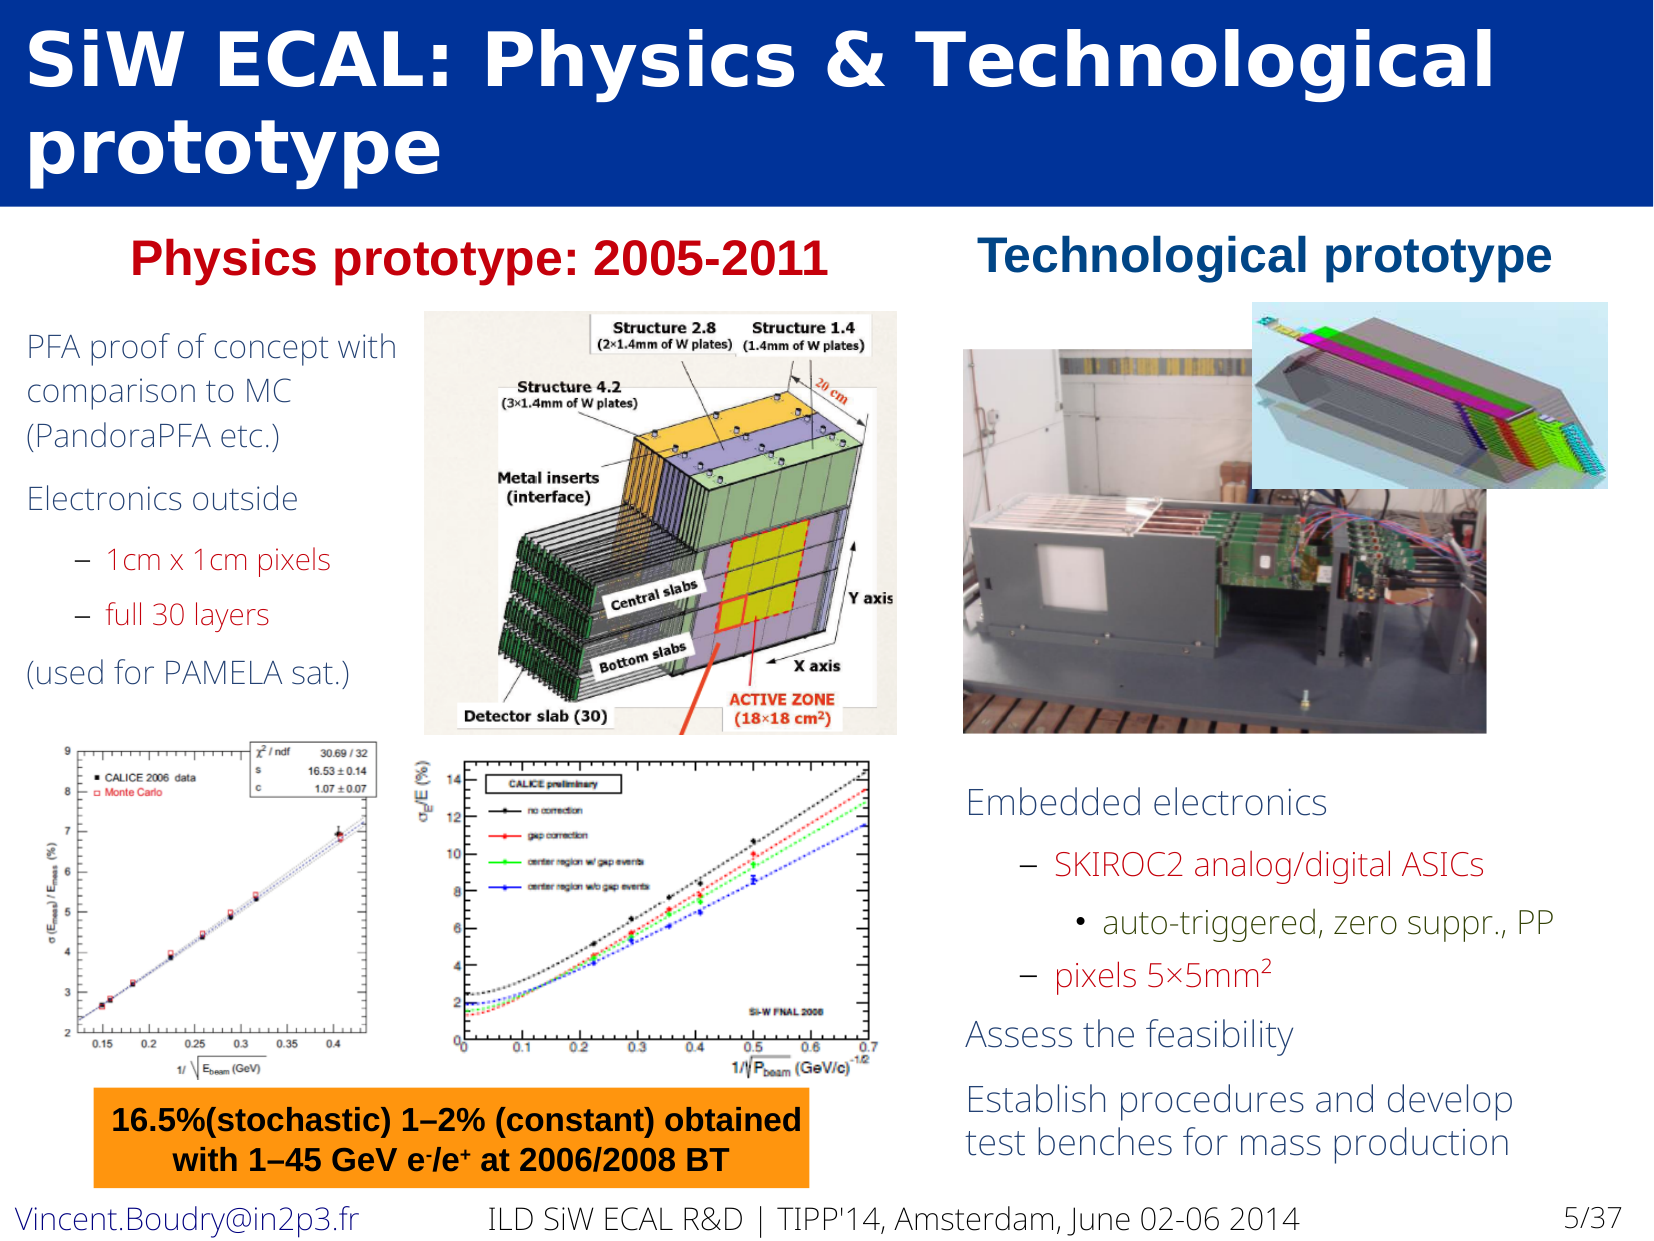

# SiW ECAL: Physics & Technological prototype
Technological prototype
Physics prototype: 2005-2011
PFA proof of concept with comparison to MC
(PandoraPFA etc.)
Electronics outside
1cm x 1cm pixels
full 30 layers
(used for PAMELA sat.)
Embedded electronics
SKIROC2 analog/digital ASICs
auto-triggered, zero suppr., PP
pixels 5×5mm²
Assess the feasibility
Establish procedures and develop test benches for mass production
16.5%(stochastic) 1–2% (constant) obtained
with 1–45 GeV e-/e+ at 2006/2008 BT
ILD SiW ECAL R&D | TIPP'14, Amsterdam, June 02-06 2014
5